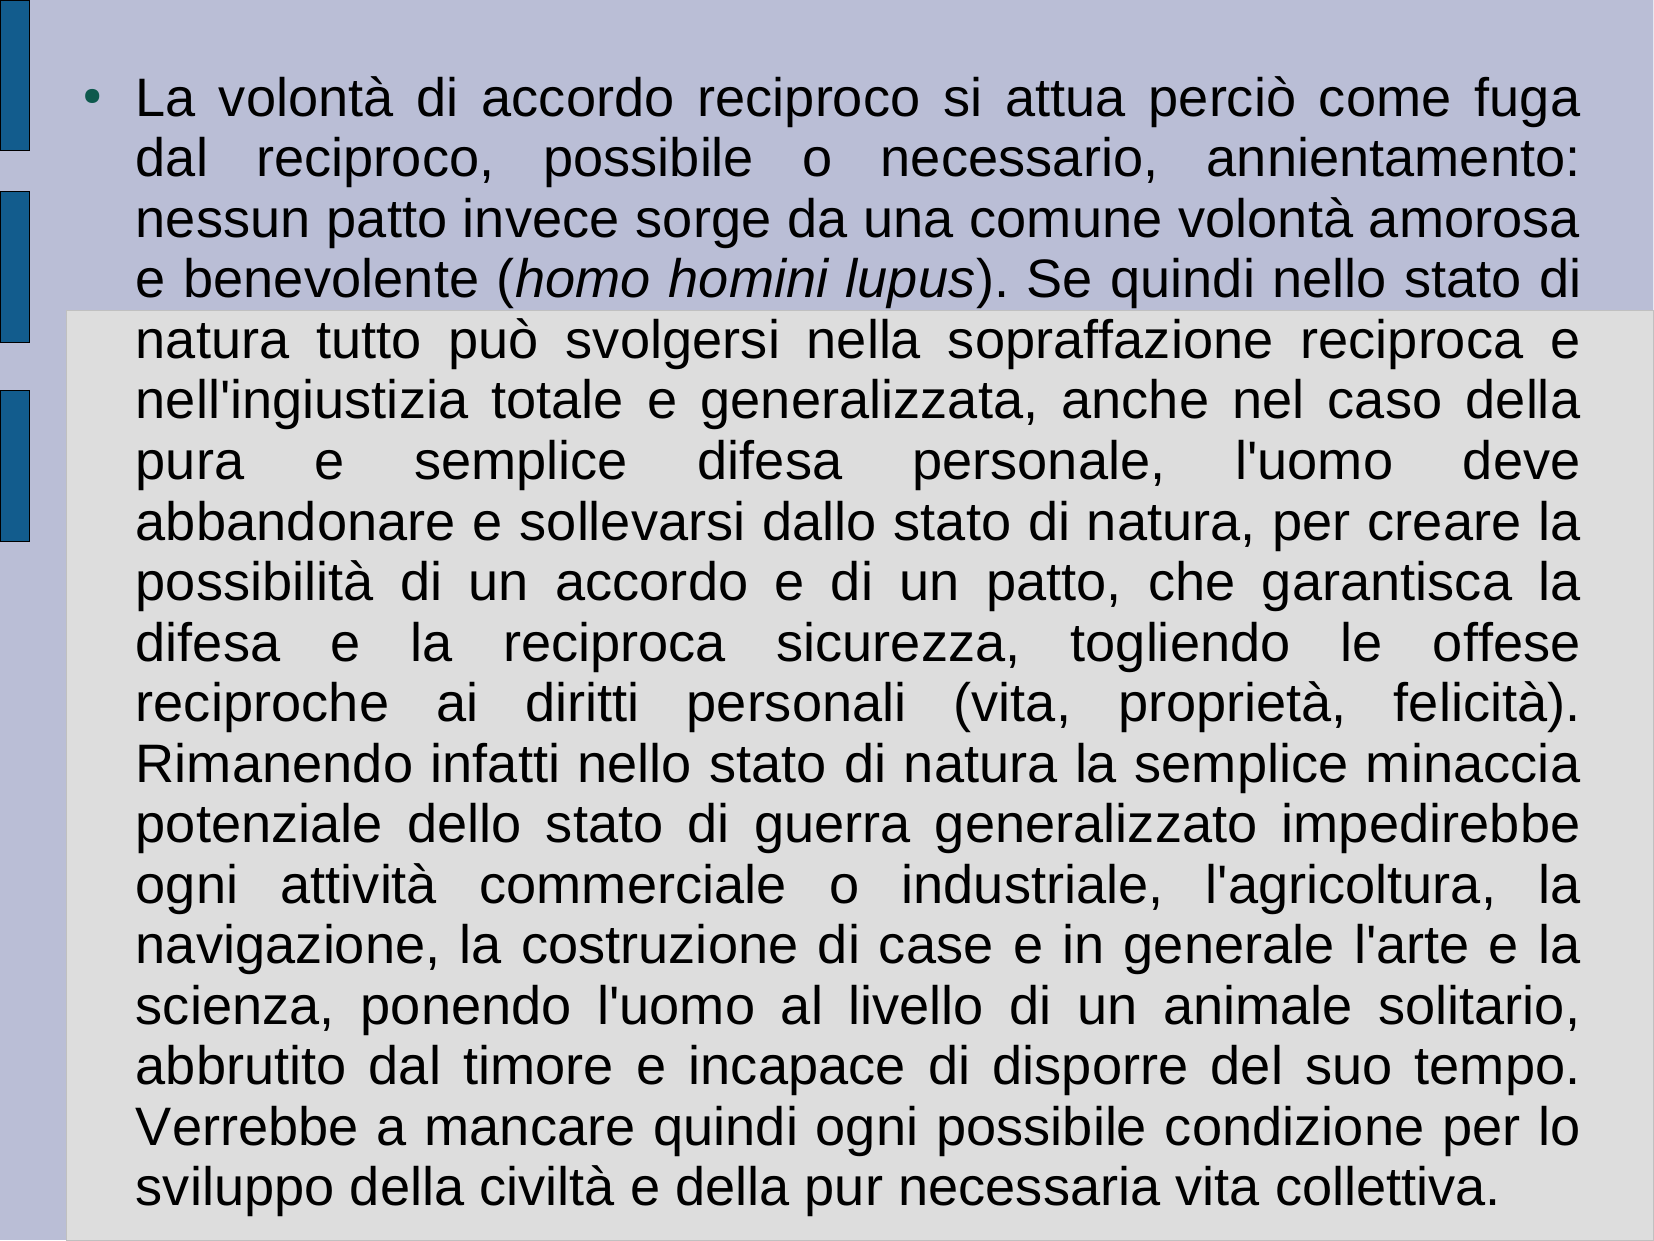

La volontà di accordo reciproco si attua perciò come fuga dal reciproco, possibile o necessario, annientamento: nessun patto invece sorge da una comune volontà amorosa e benevolente (homo homini lupus). Se quindi nello stato di natura tutto può svolgersi nella sopraffazione reciproca e nell'ingiustizia totale e generalizzata, anche nel caso della pura e semplice difesa personale, l'uomo deve abbandonare e sollevarsi dallo stato di natura, per creare la possibilità di un accordo e di un patto, che garantisca la difesa e la reciproca sicurezza, togliendo le offese reciproche ai diritti personali (vita, proprietà, felicità). Rimanendo infatti nello stato di natura la semplice minaccia potenziale dello stato di guerra generalizzato impedirebbe ogni attività commerciale o industriale, l'agricoltura, la navigazione, la costruzione di case e in generale l'arte e la scienza, ponendo l'uomo al livello di un animale solitario, abbrutito dal timore e incapace di disporre del suo tempo. Verrebbe a mancare quindi ogni possibile condizione per lo sviluppo della civiltà e della pur necessaria vita collettiva.
#